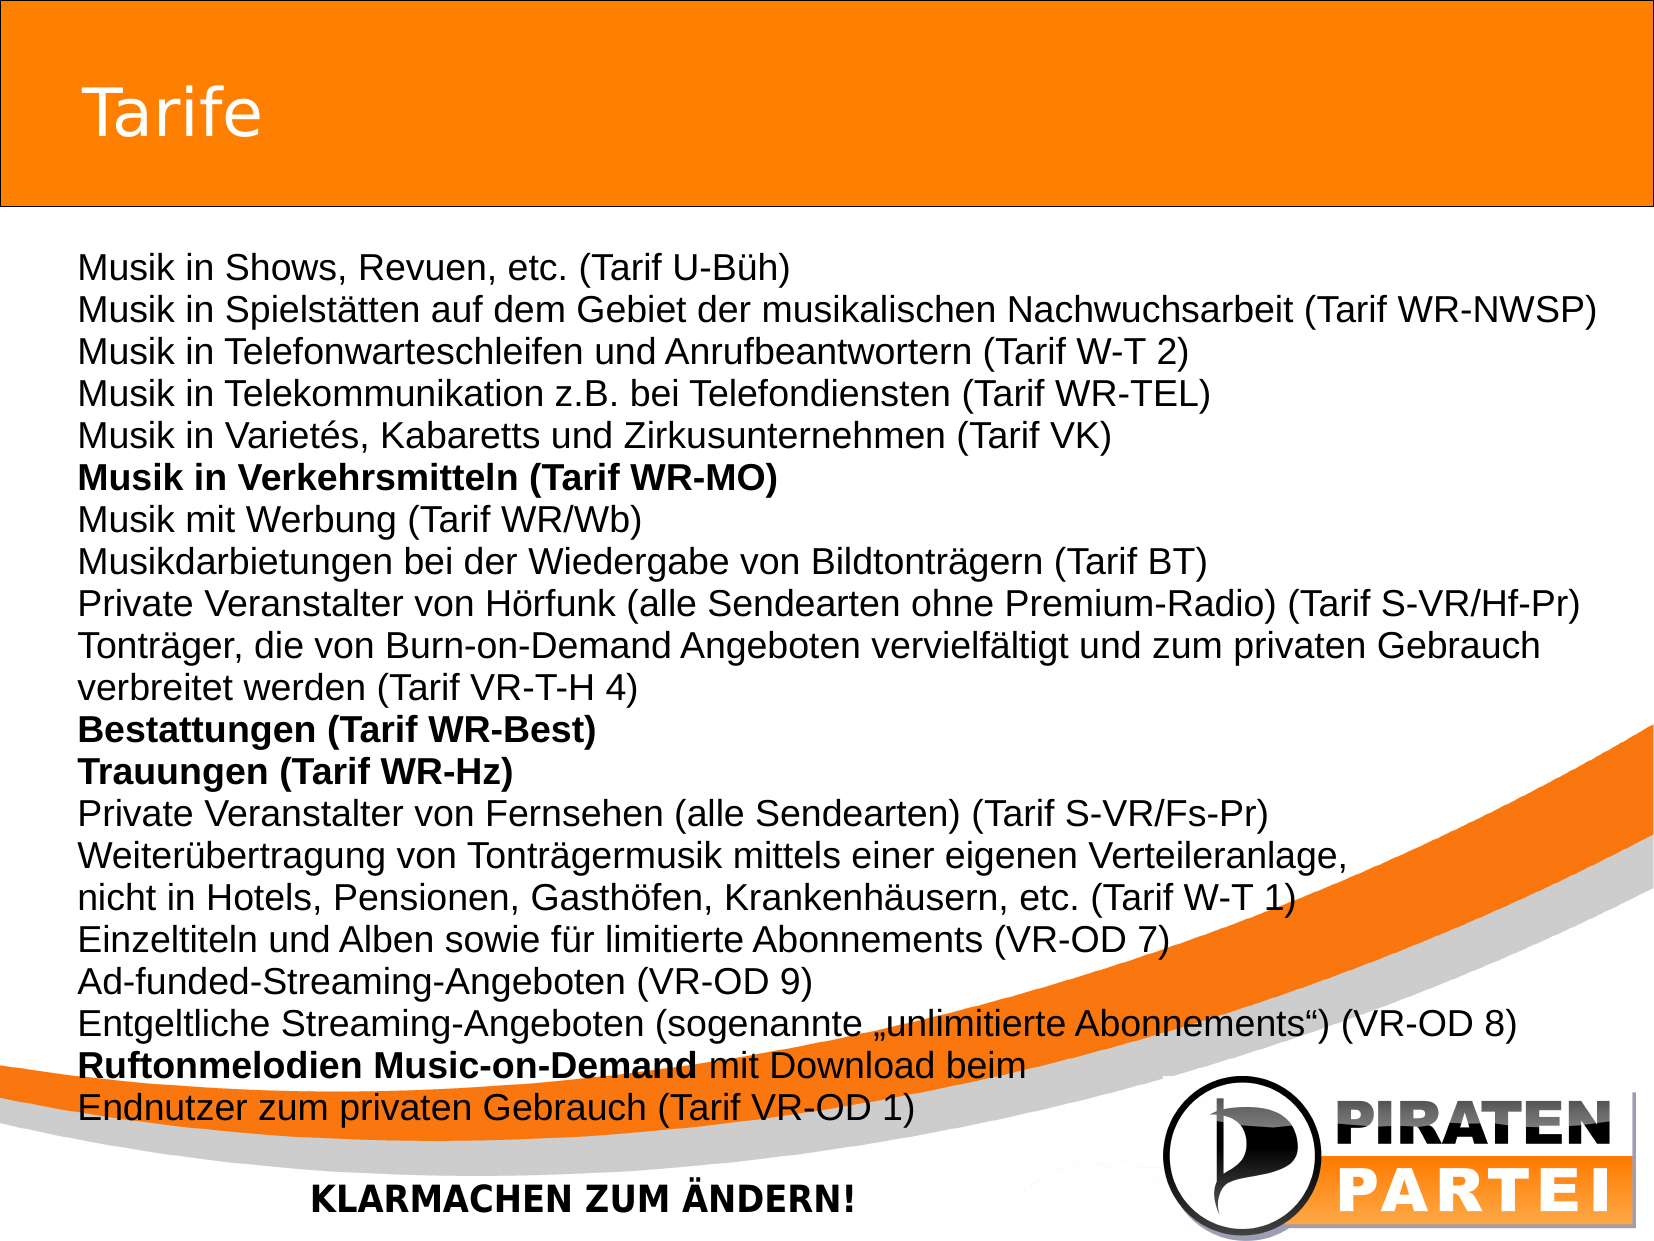

# Tarife
Musik in Shows, Revuen, etc. (Tarif U-Büh)
Musik in Spielstätten auf dem Gebiet der musikalischen Nachwuchsarbeit (Tarif WR-NWSP)
Musik in Telefonwarteschleifen und Anrufbeantwortern (Tarif W-T 2)
Musik in Telekommunikation z.B. bei Telefondiensten (Tarif WR-TEL)
Musik in Varietés, Kabaretts und Zirkusunternehmen (Tarif VK)
Musik in Verkehrsmitteln (Tarif WR-MO)
Musik mit Werbung (Tarif WR/Wb)
Musikdarbietungen bei der Wiedergabe von Bildtonträgern (Tarif BT)
Private Veranstalter von Hörfunk (alle Sendearten ohne Premium-Radio) (Tarif S-VR/Hf-Pr)
Tonträger, die von Burn-on-Demand Angeboten vervielfältigt und zum privaten Gebrauch
verbreitet werden (Tarif VR-T-H 4)
Bestattungen (Tarif WR-Best)
Trauungen (Tarif WR-Hz)
Private Veranstalter von Fernsehen (alle Sendearten) (Tarif S-VR/Fs-Pr)
Weiterübertragung von Tonträgermusik mittels einer eigenen Verteileranlage,
nicht in Hotels, Pensionen, Gasthöfen, Krankenhäusern, etc. (Tarif W-T 1)
Einzeltiteln und Alben sowie für limitierte Abonnements (VR-OD 7)
Ad-funded-Streaming-Angeboten (VR-OD 9)
Entgeltliche Streaming-Angeboten (sogenannte „unlimitierte Abonnements“) (VR-OD 8)
Ruftonmelodien Music-on-Demand mit Download beim
Endnutzer zum privaten Gebrauch (Tarif VR-OD 1)